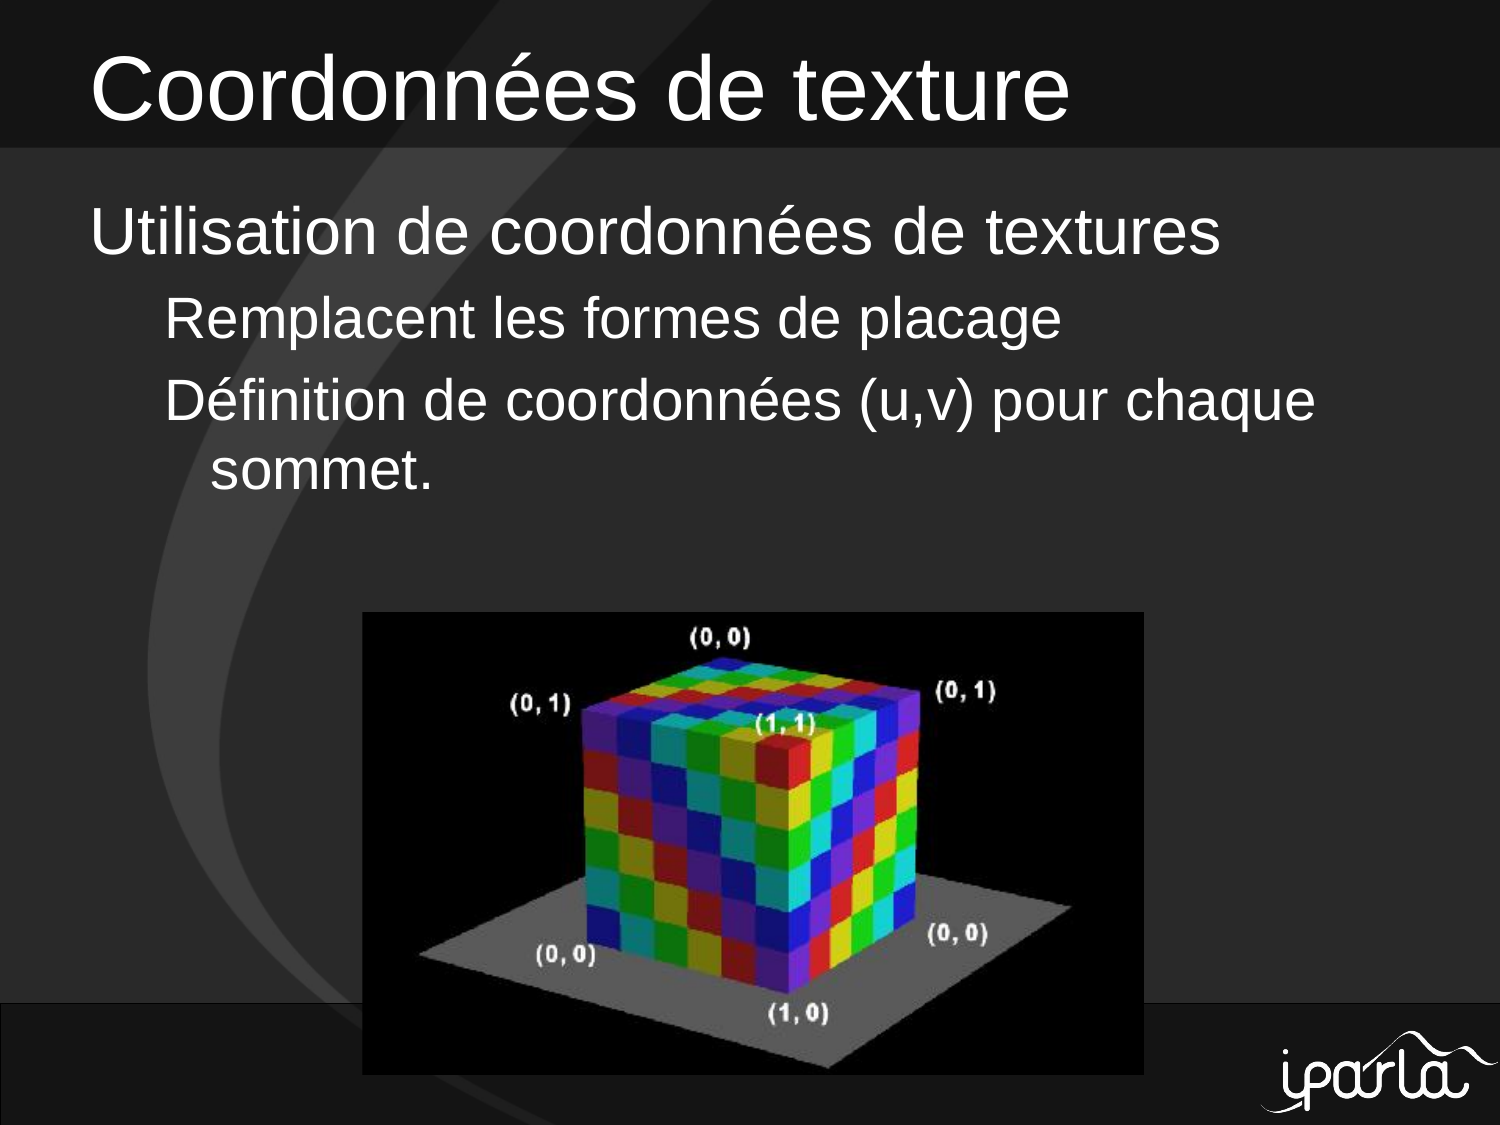

# Coordonnées de texture
Utilisation de coordonnées de textures
Remplacent les formes de placage
Définition de coordonnées (u,v) pour chaque sommet.